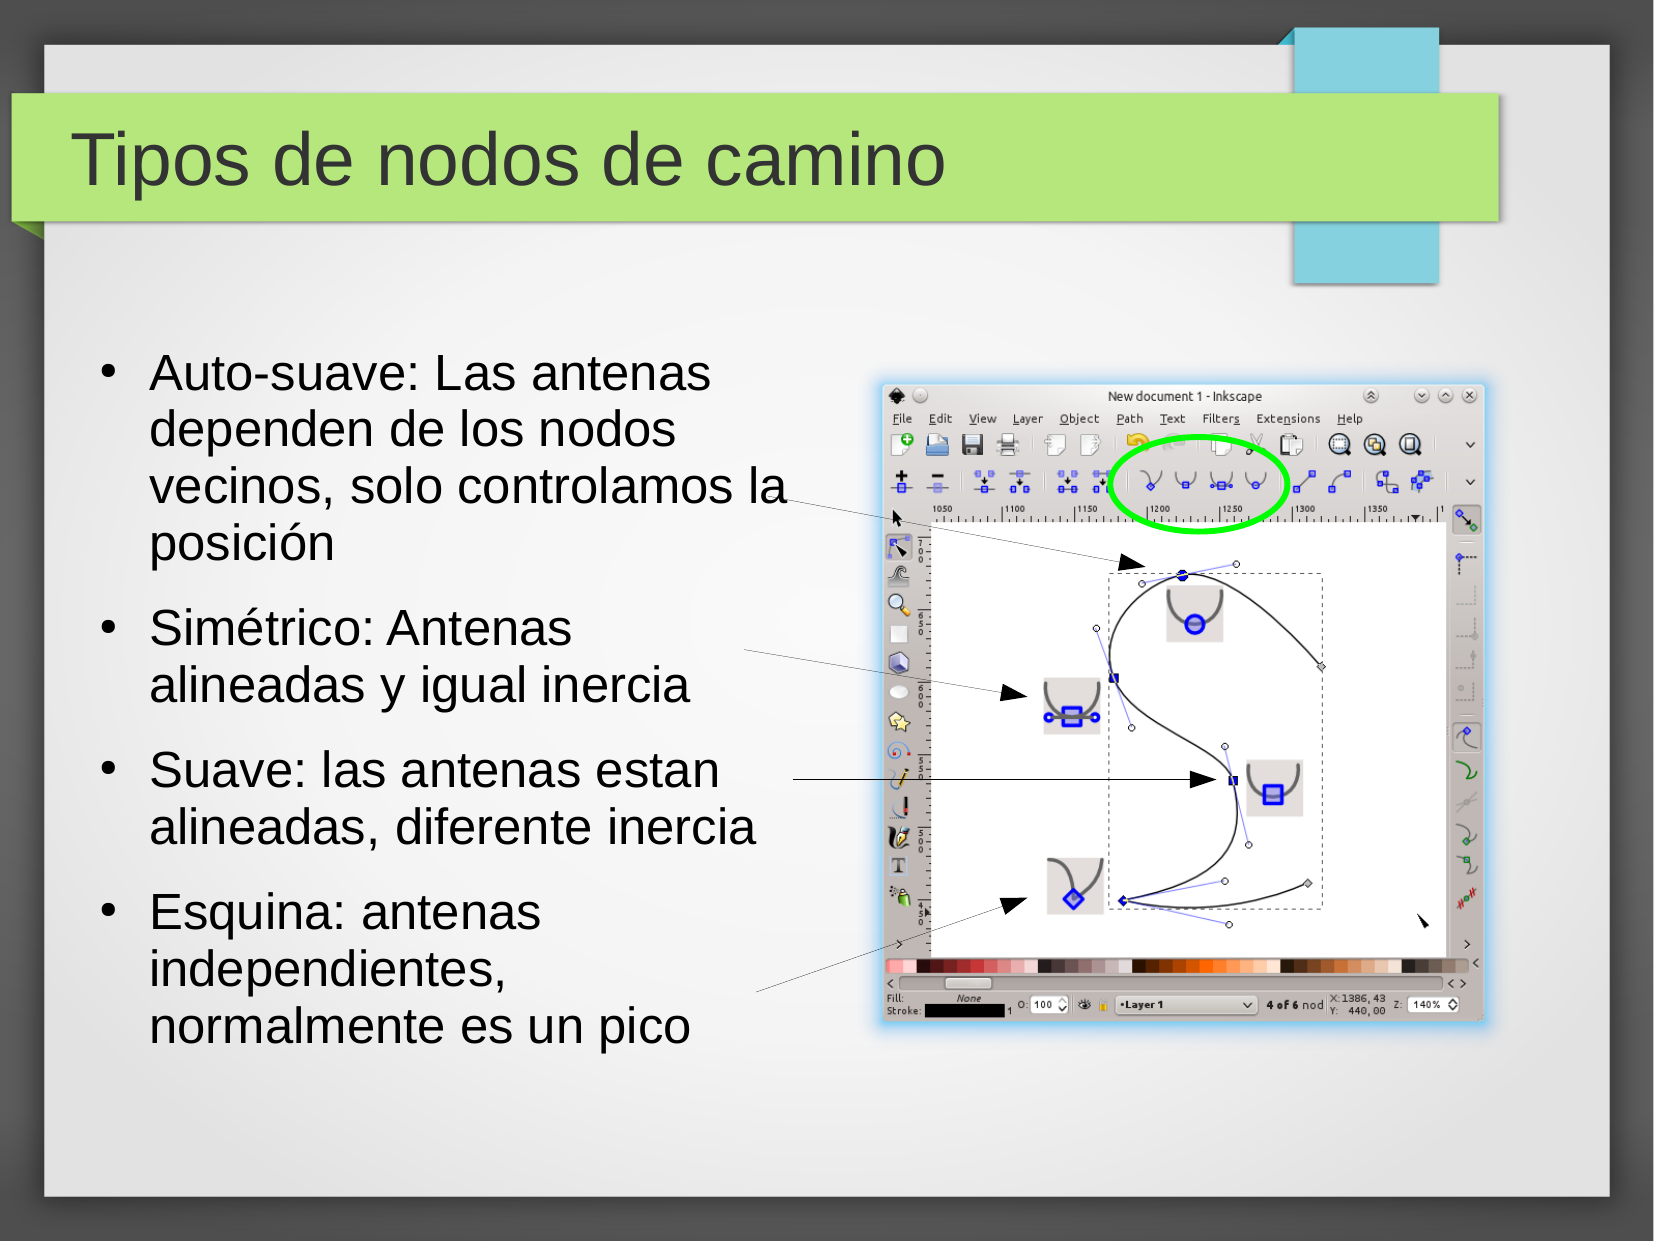

# Tipos de nodos de camino
Auto-suave: Las antenas dependen de los nodos vecinos, solo controlamos la posición
Simétrico: Antenas alineadas y igual inercia
Suave: las antenas estan alineadas, diferente inercia
Esquina: antenas independientes, normalmente es un pico